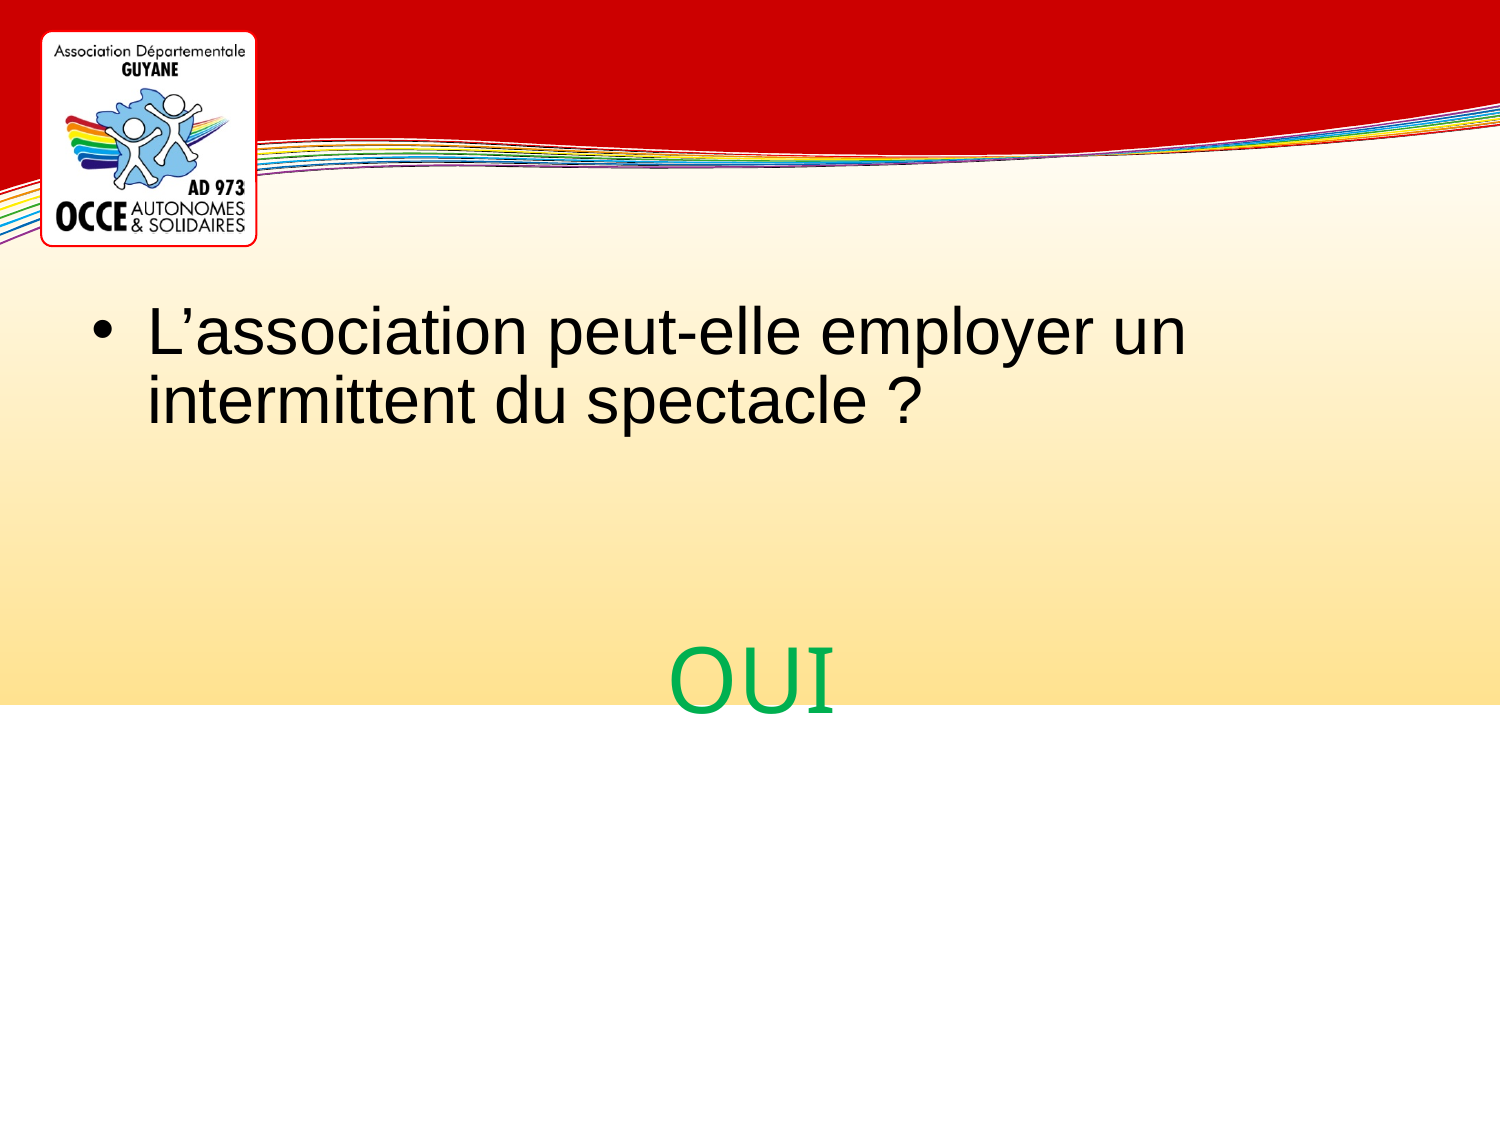

# L’association peut-elle employer un intermittent du spectacle ?
OUI